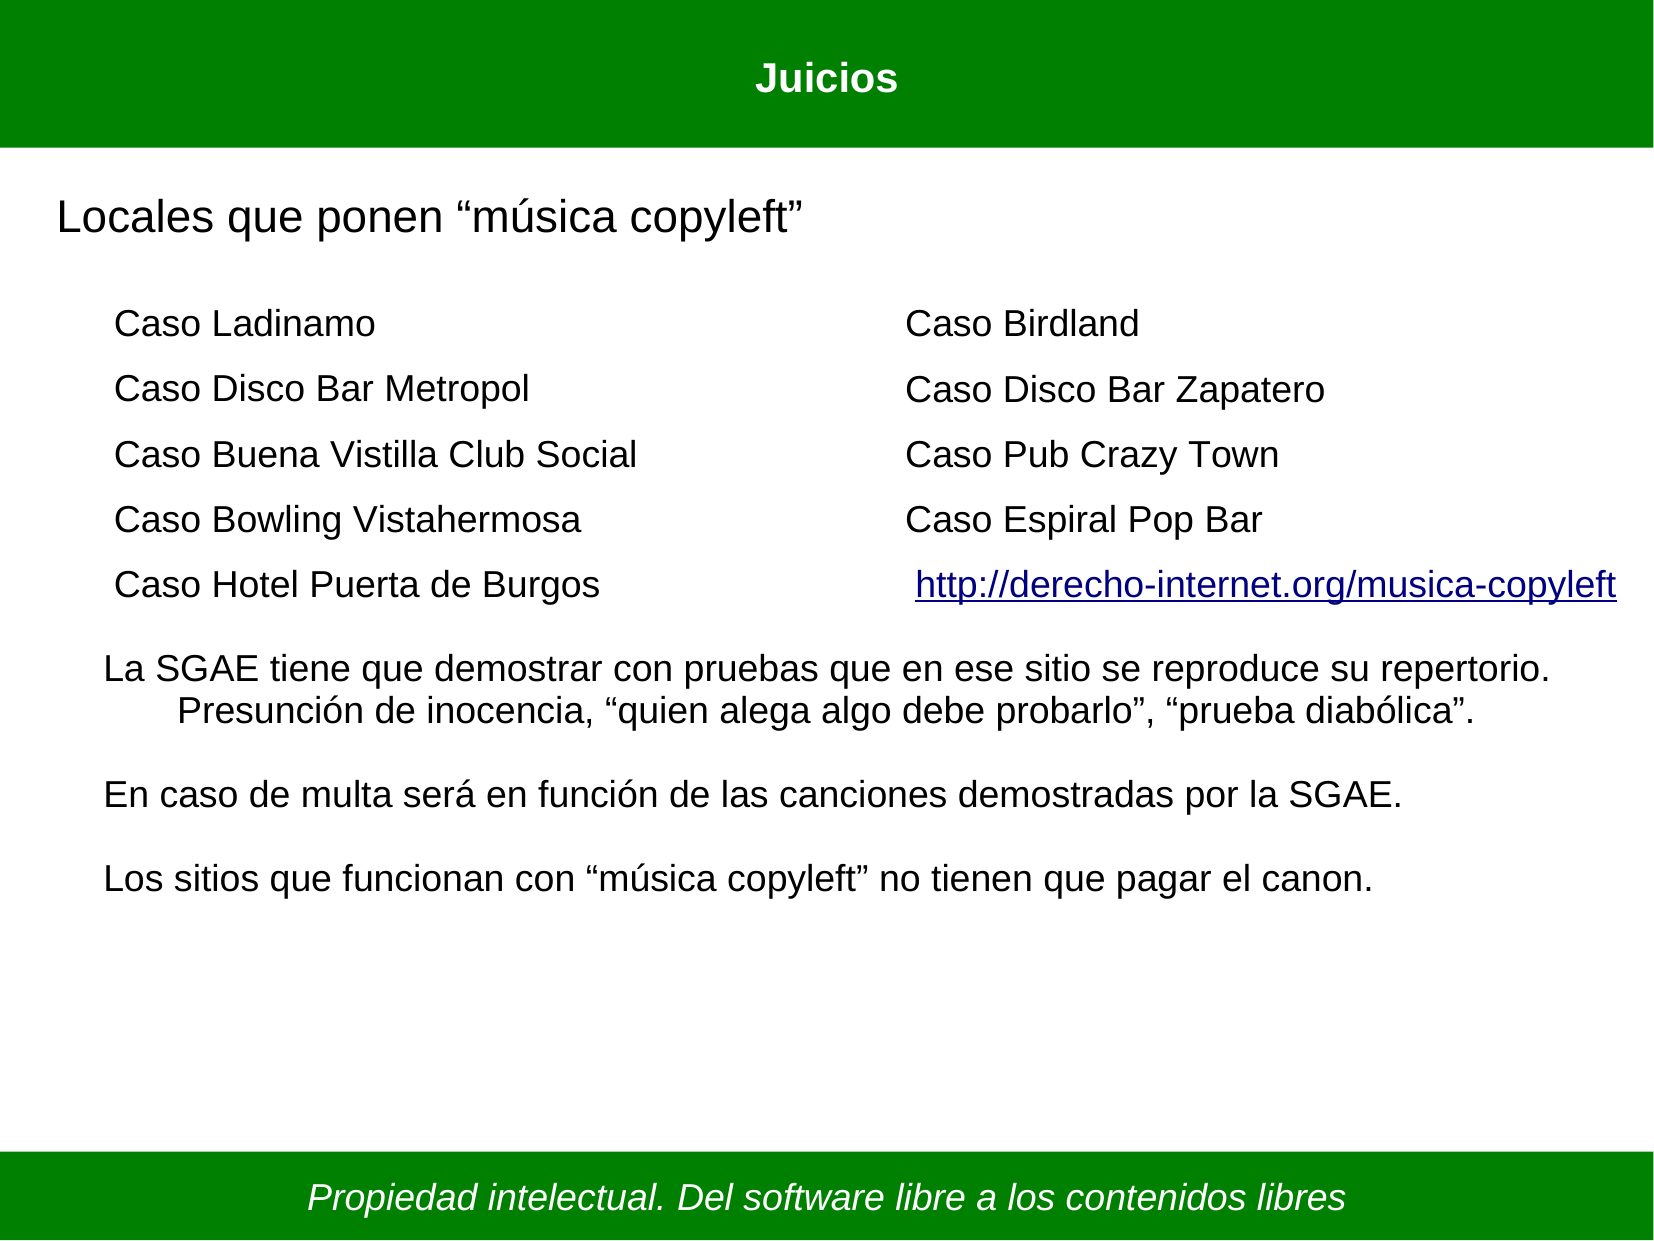

Juicios
Locales que ponen “música copyleft”
 Caso Ladinamo
 Caso Disco Bar Metropol
 Caso Buena Vistilla Club Social
 Caso Bowling Vistahermosa
 Caso Hotel Puerta de Burgos					http://derecho-internet.org/musica-copyleft
La SGAE tiene que demostrar con pruebas que en ese sitio se reproduce su repertorio.
	Presunción de inocencia, “quien alega algo debe probarlo”, “prueba diabólica”.
En caso de multa será en función de las canciones demostradas por la SGAE.
Los sitios que funcionan con “música copyleft” no tienen que pagar el canon.
 Caso Birdland
 Caso Disco Bar Zapatero
 Caso Pub Crazy Town
 Caso Espiral Pop Bar
Propiedad intelectual. Del software libre a los contenidos libres